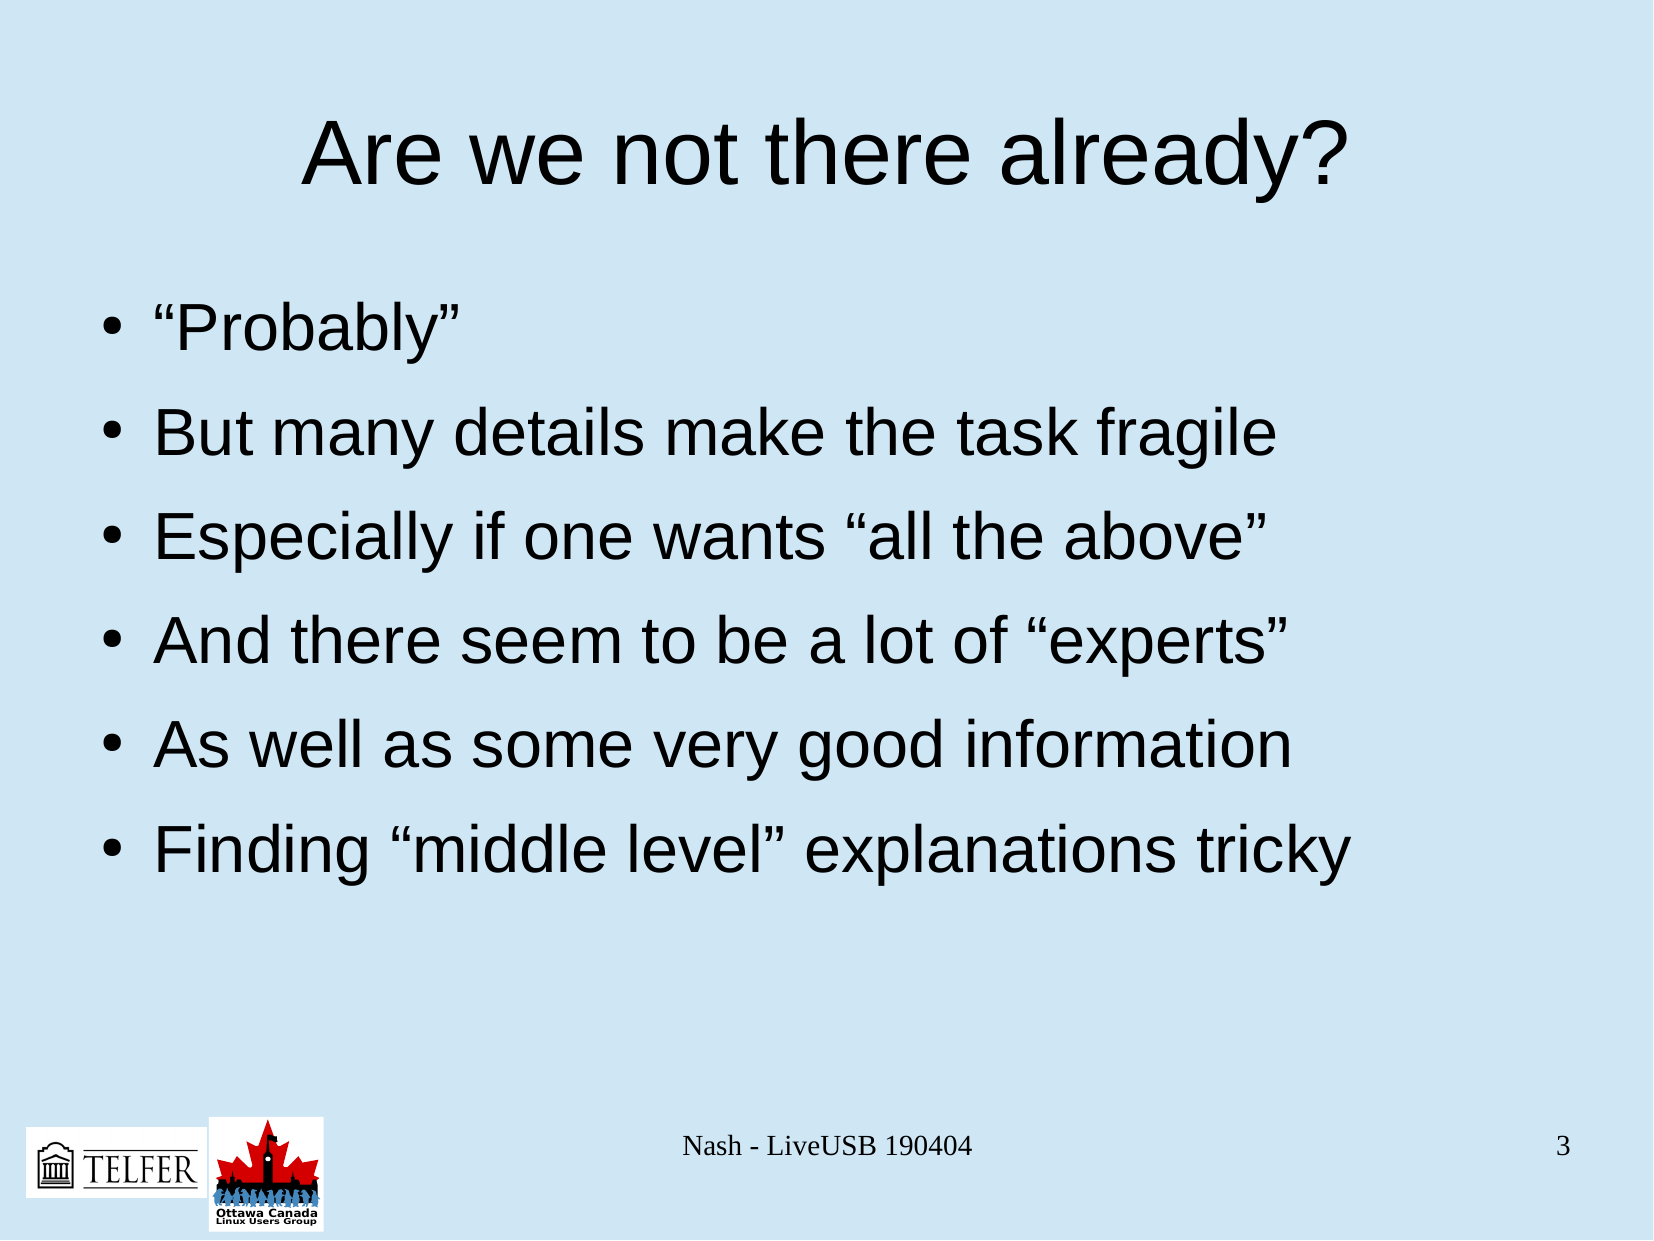

# Are we not there already?
“Probably”
But many details make the task fragile
Especially if one wants “all the above”
And there seem to be a lot of “experts”
As well as some very good information
Finding “middle level” explanations tricky
Nash - LiveUSB 190404
3